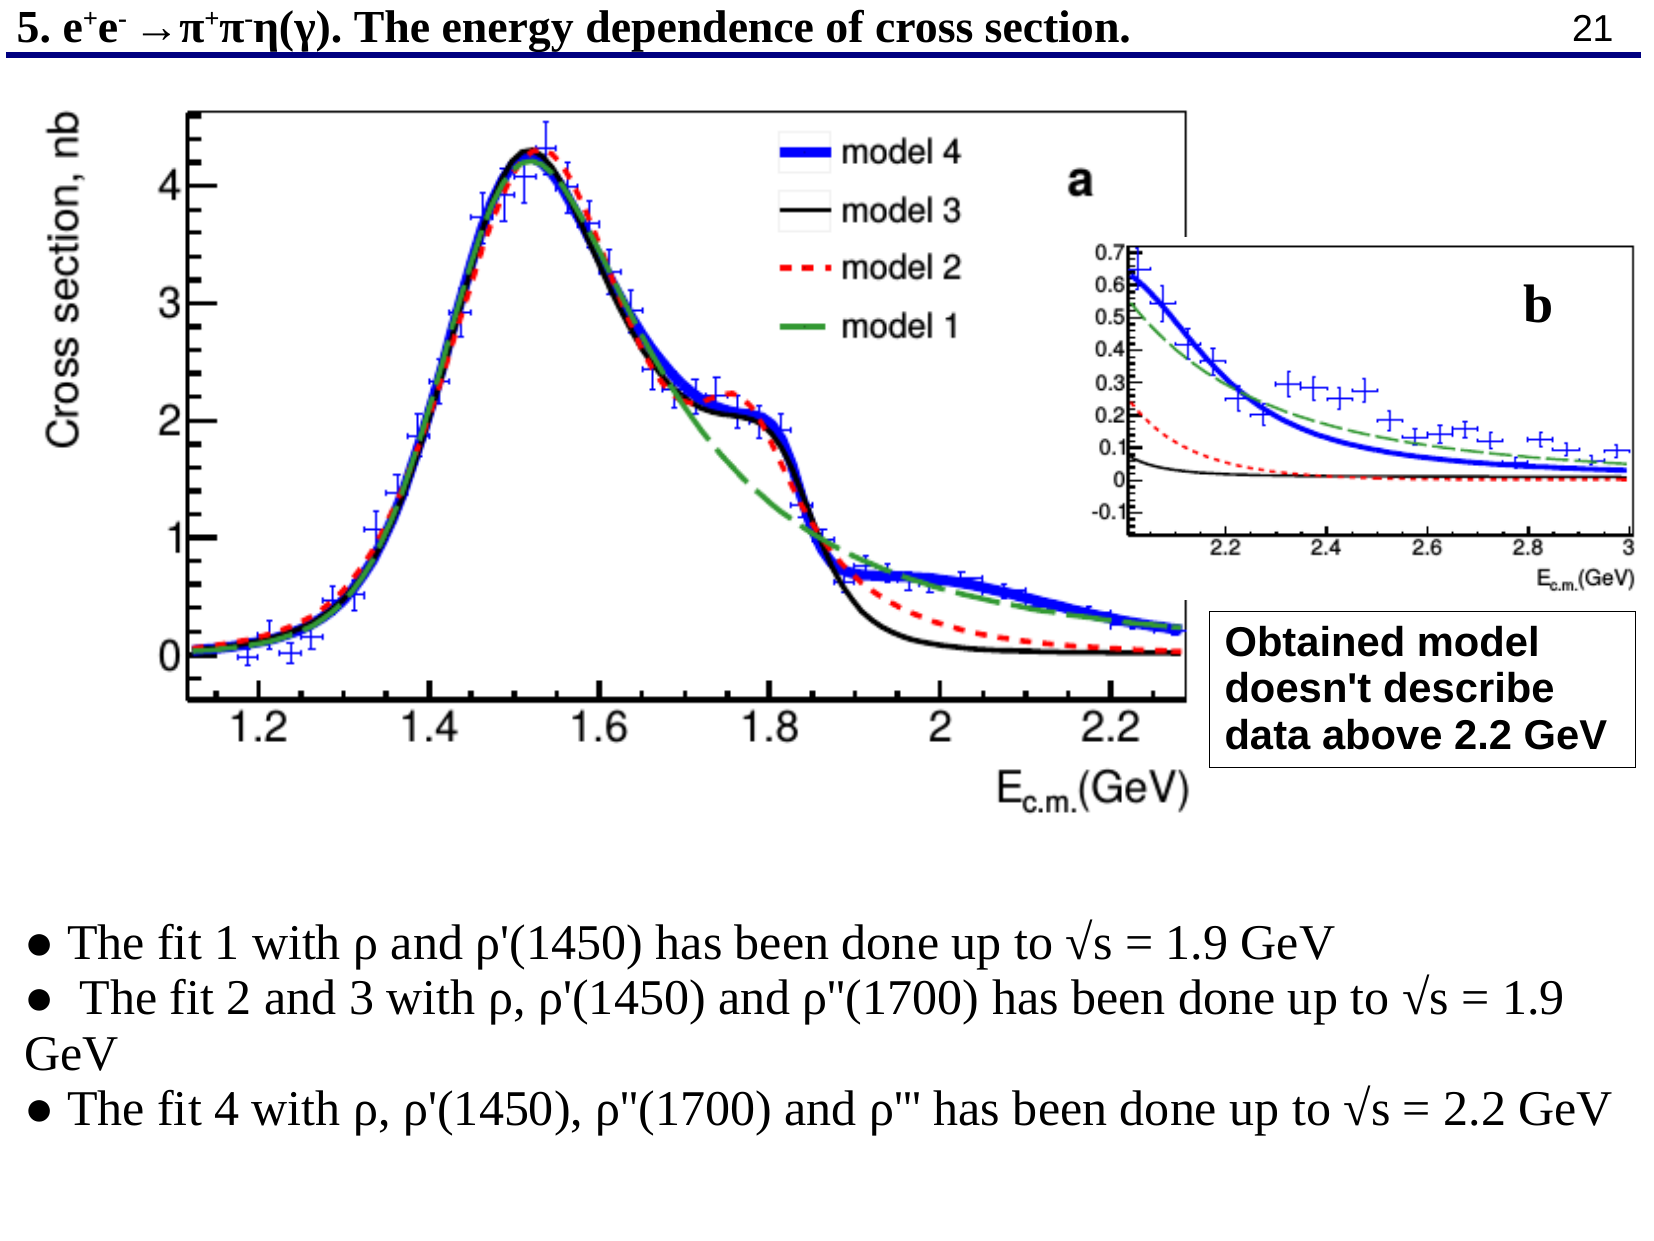

21
5. e+e- →π+π-η(γ). The energy dependence of cross section.
b
Obtained model doesn't describe data above 2.2 GeV
● The fit 1 with ρ and ρ'(1450) has been done up to √s = 1.9 GeV
● The fit 2 and 3 with ρ, ρ'(1450) and ρ''(1700) has been done up to √s = 1.9 GeV
● The fit 4 with ρ, ρ'(1450), ρ''(1700) and ρ''' has been done up to √s = 2.2 GeV